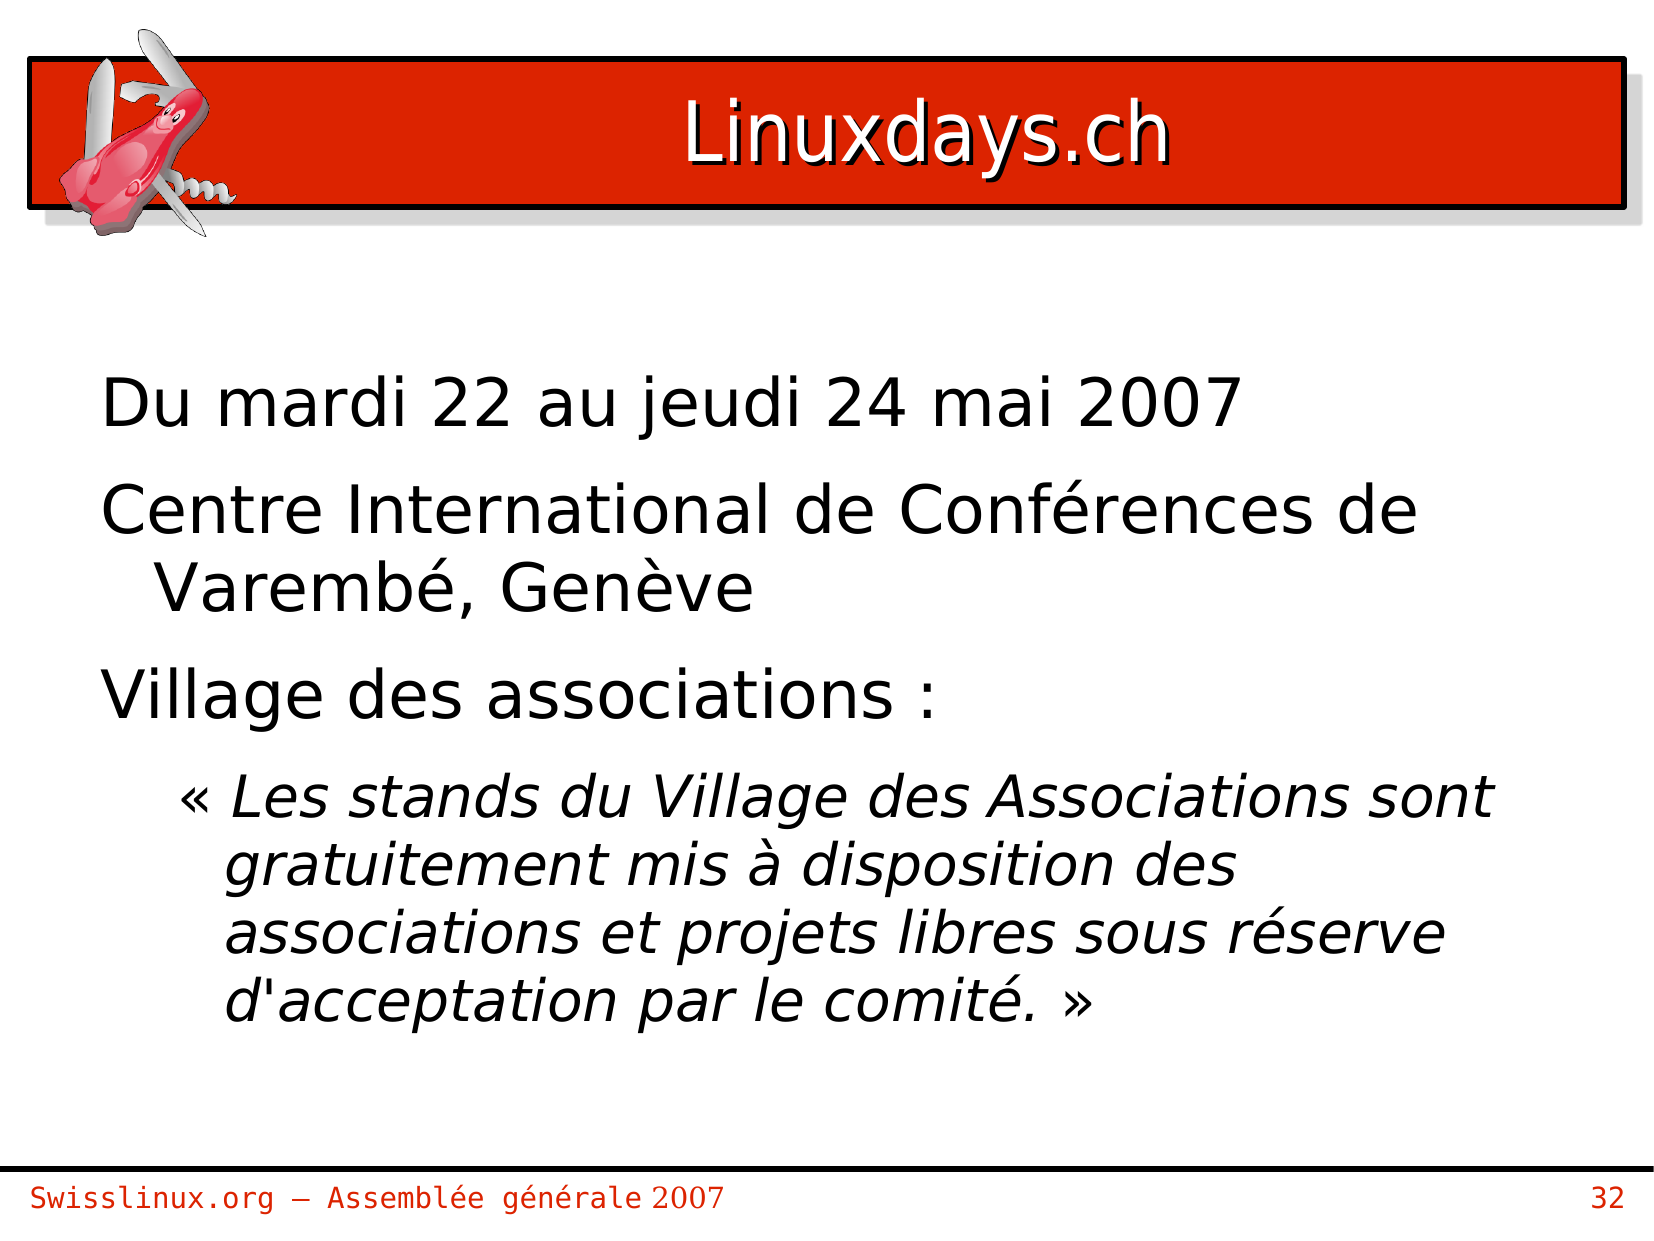

# Linuxdays.ch
Du mardi 22 au jeudi 24 mai 2007
Centre International de Conférences de Varembé, Genève
Village des associations :
« Les stands du Village des Associations sont gratuitement mis à disposition des associations et projets libres sous réserve d'acceptation par le comité. »
26 Janvier 2007
32